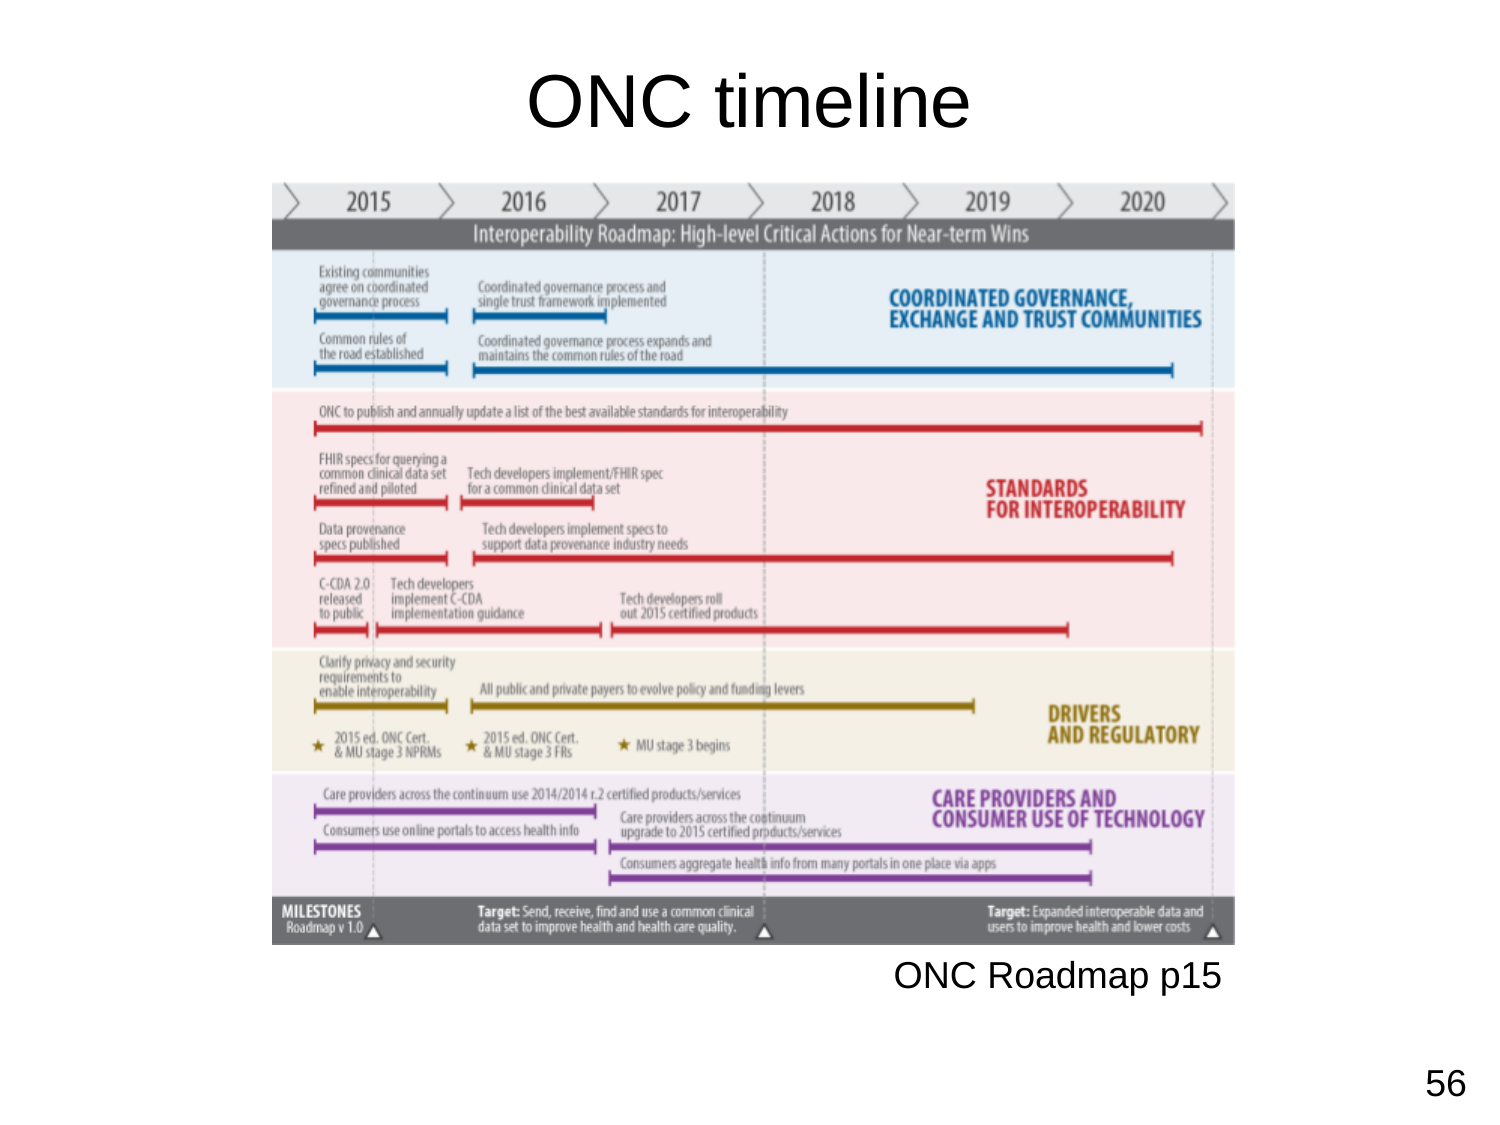

# ONC timeline
ONC Roadmap p15
56